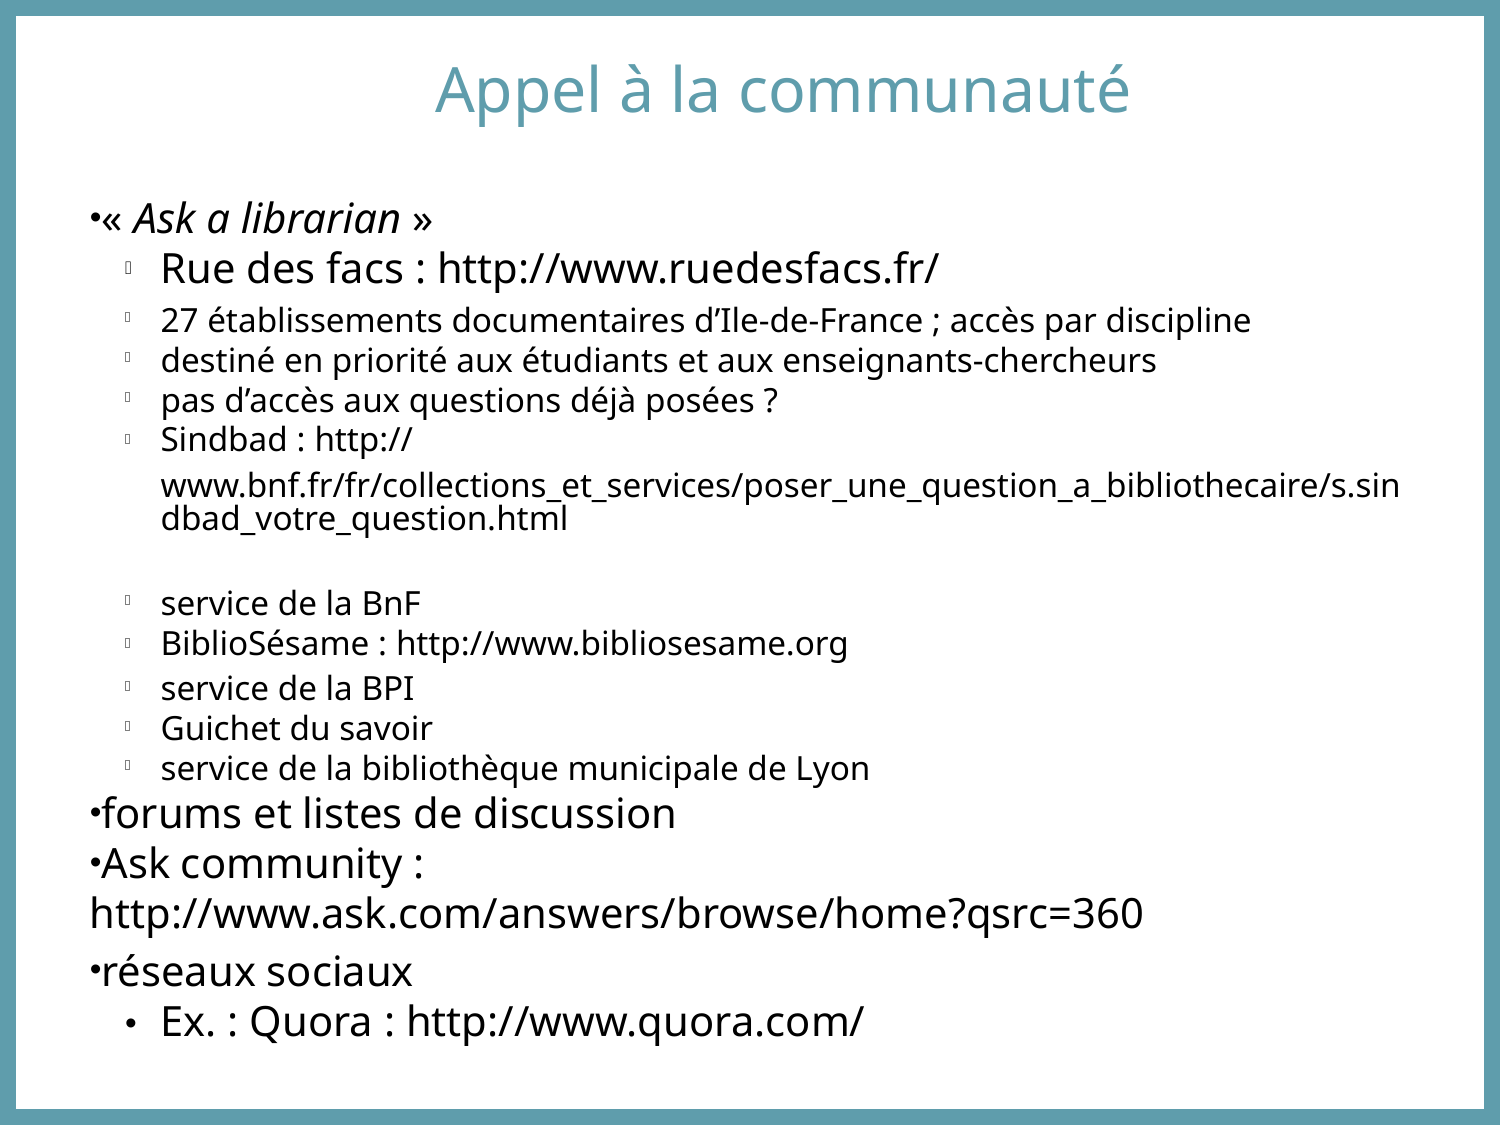

Appel à la communauté
« Ask a librarian »
Rue des facs : http://www.ruedesfacs.fr/
27 établissements documentaires d’Ile-de-France ; accès par discipline
destiné en priorité aux étudiants et aux enseignants-chercheurs
pas d’accès aux questions déjà posées ?
Sindbad : http://www.bnf.fr/fr/collections_et_services/poser_une_question_a_bibliothecaire/s.sindbad_votre_question.html
service de la BnF
BiblioSésame : http://www.bibliosesame.org
service de la BPI
Guichet du savoir
service de la bibliothèque municipale de Lyon
forums et listes de discussion
Ask community : http://www.ask.com/answers/browse/home?qsrc=360
réseaux sociaux
Ex. : Quora : http://www.quora.com/